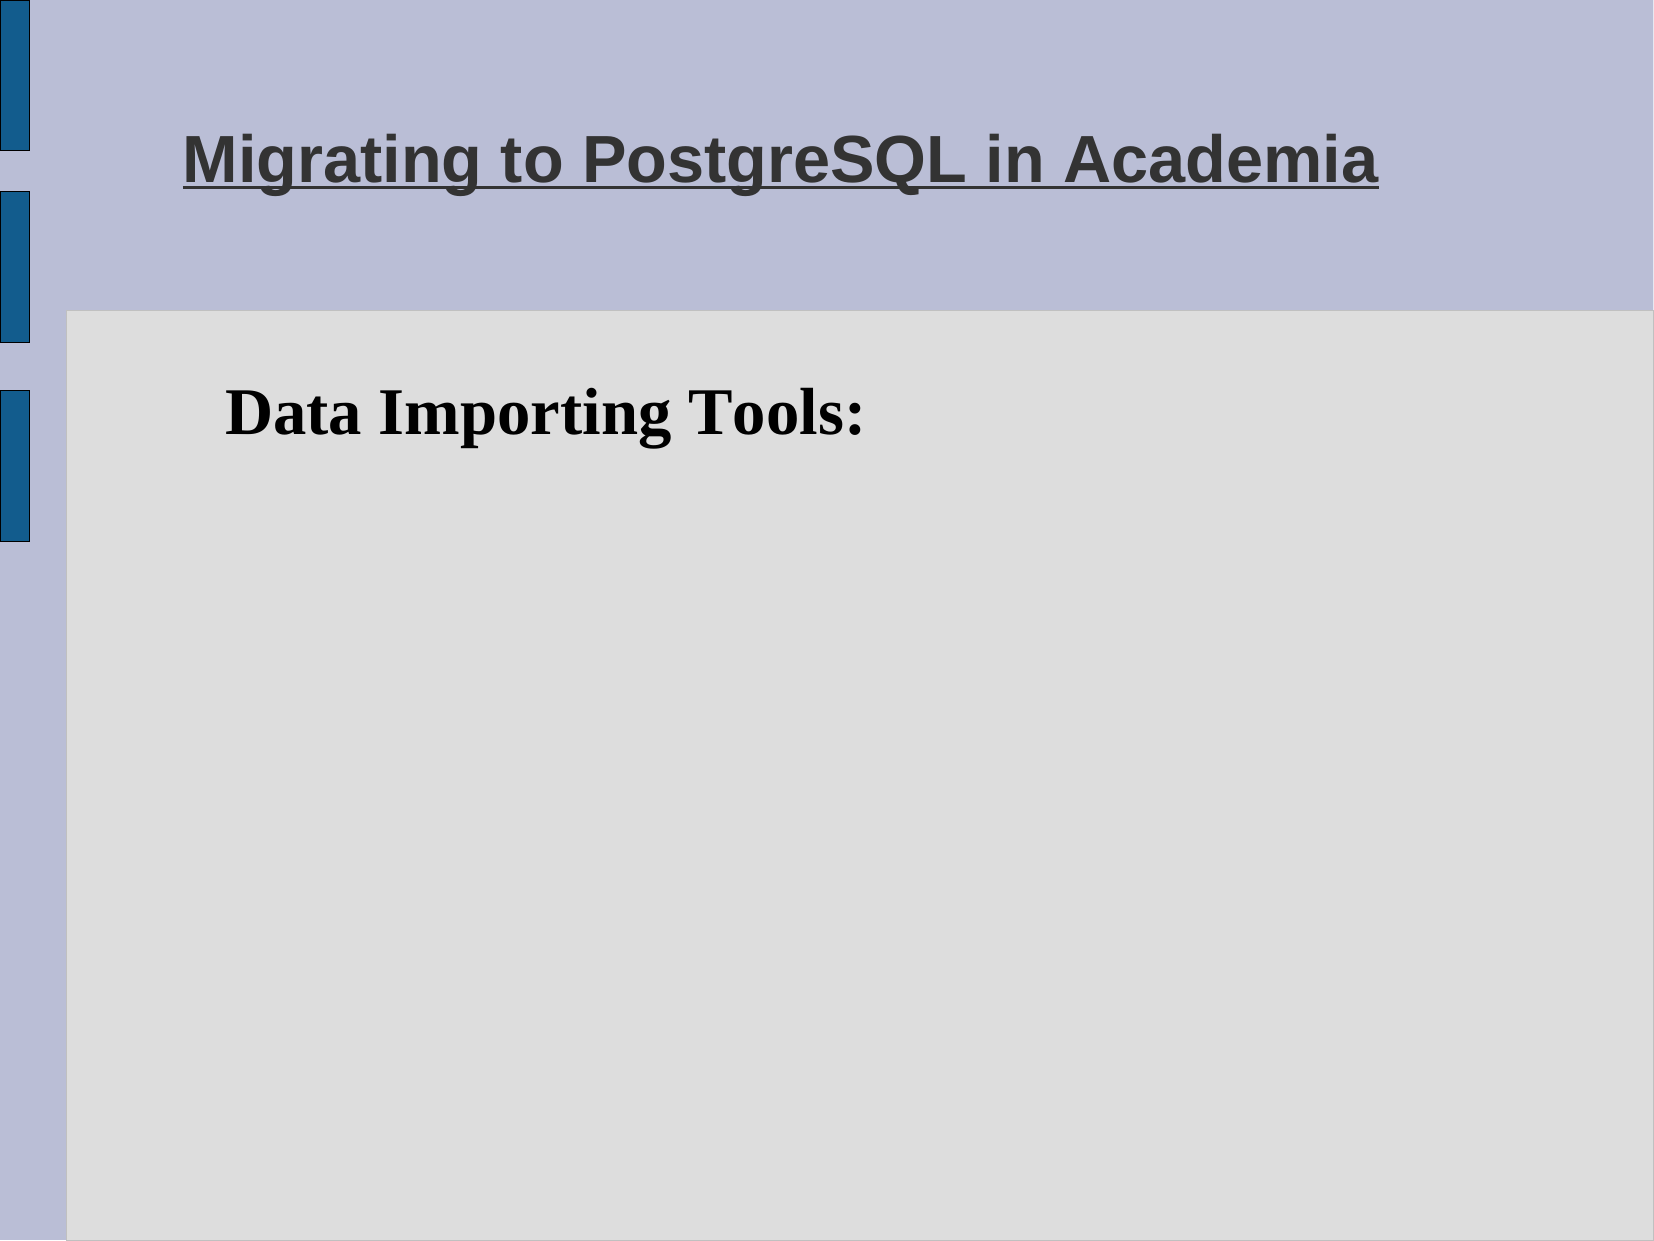

# Migrating to PostgreSQL in Academia
Data Importing Tools: